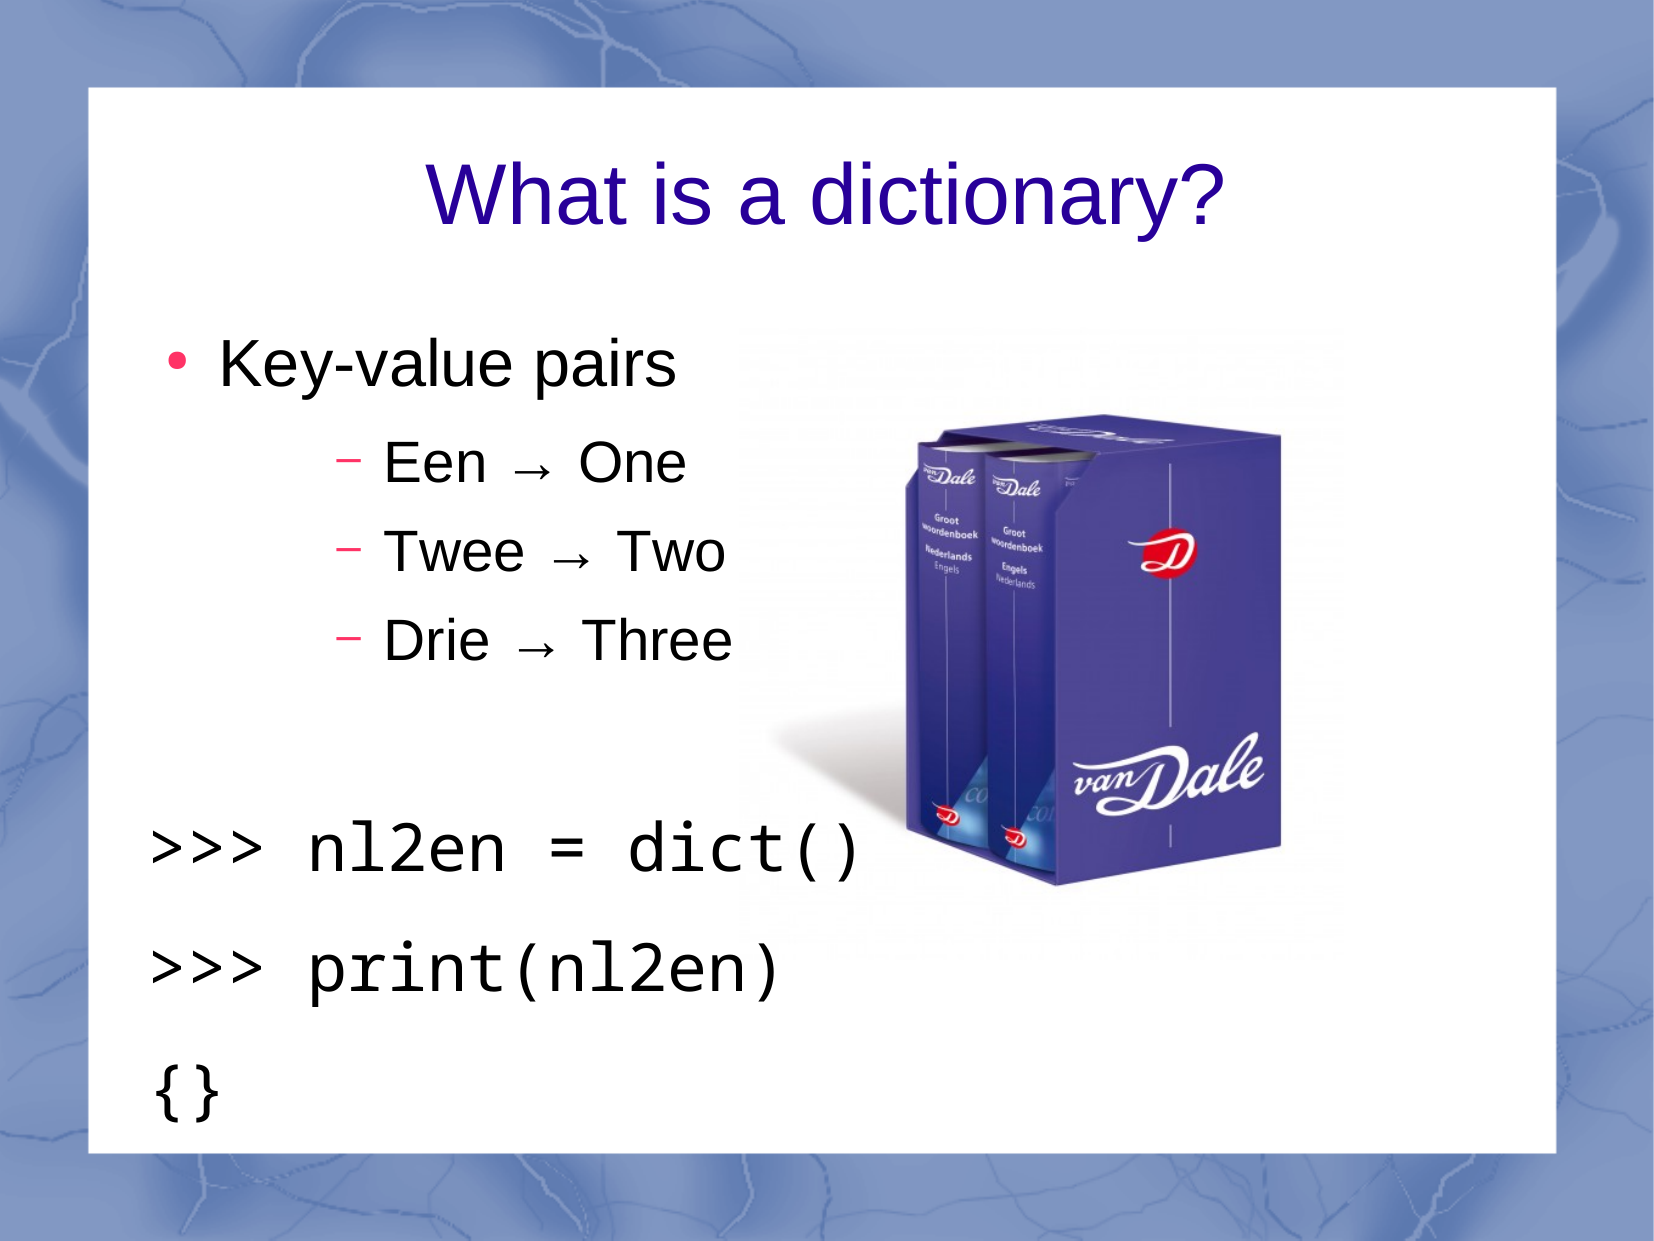

# What is a dictionary?
Key-value pairs
Een → One
Twee → Two
Drie → Three
>>> nl2en = dict()
>>> print(nl2en)
{}